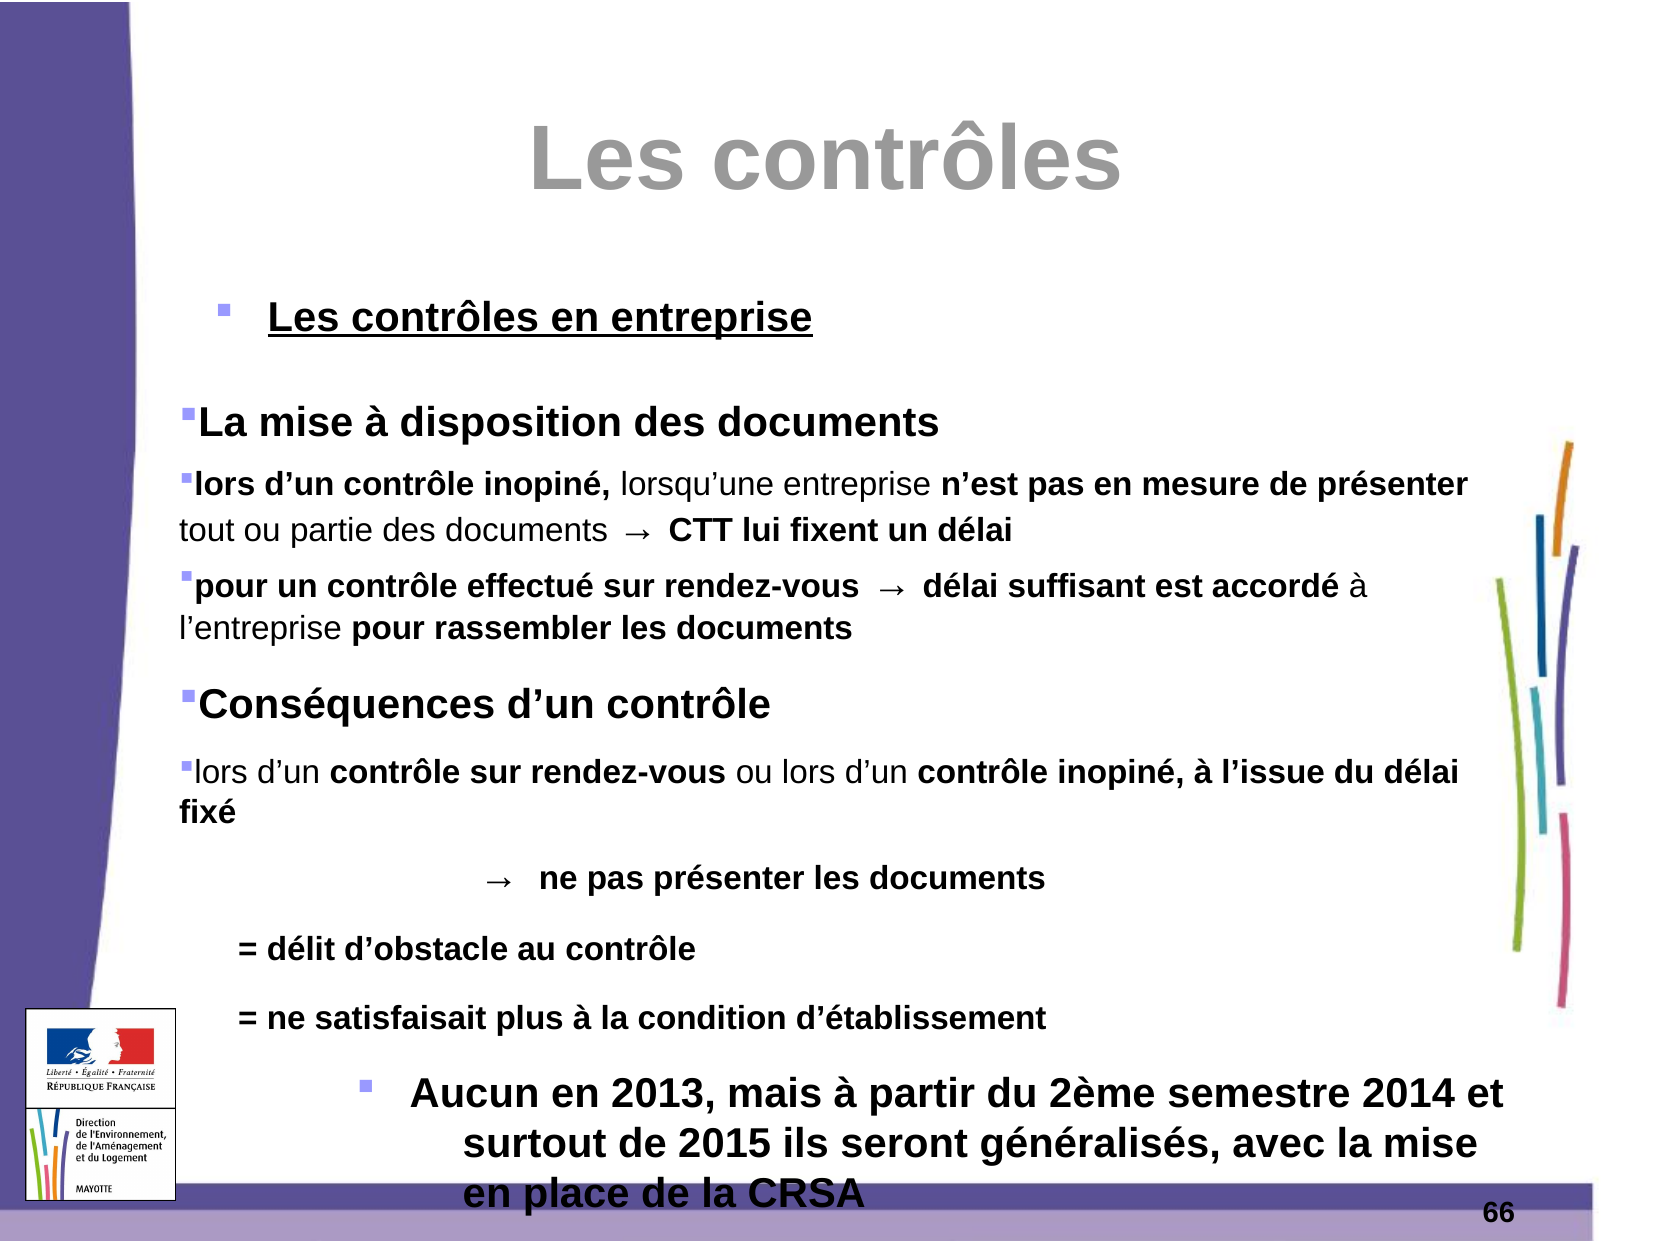

# Les contrôles
Les contrôles en entreprise
La mise à disposition des documents
lors d’un contrôle inopiné, lorsqu’une entreprise n’est pas en mesure de présenter tout ou partie des documents → CTT lui fixent un délai
pour un contrôle effectué sur rendez-vous → délai suffisant est accordé à l’entreprise pour rassembler les documents
Conséquences d’un contrôle
lors d’un contrôle sur rendez-vous ou lors d’un contrôle inopiné, à l’issue du délai fixé
 				→ ne pas présenter les documents
= délit d’obstacle au contrôle
= ne satisfaisait plus à la condition d’établissement
Aucun en 2013, mais à partir du 2ème semestre 2014 et surtout de 2015 ils seront généralisés, avec la mise en place de la CRSA